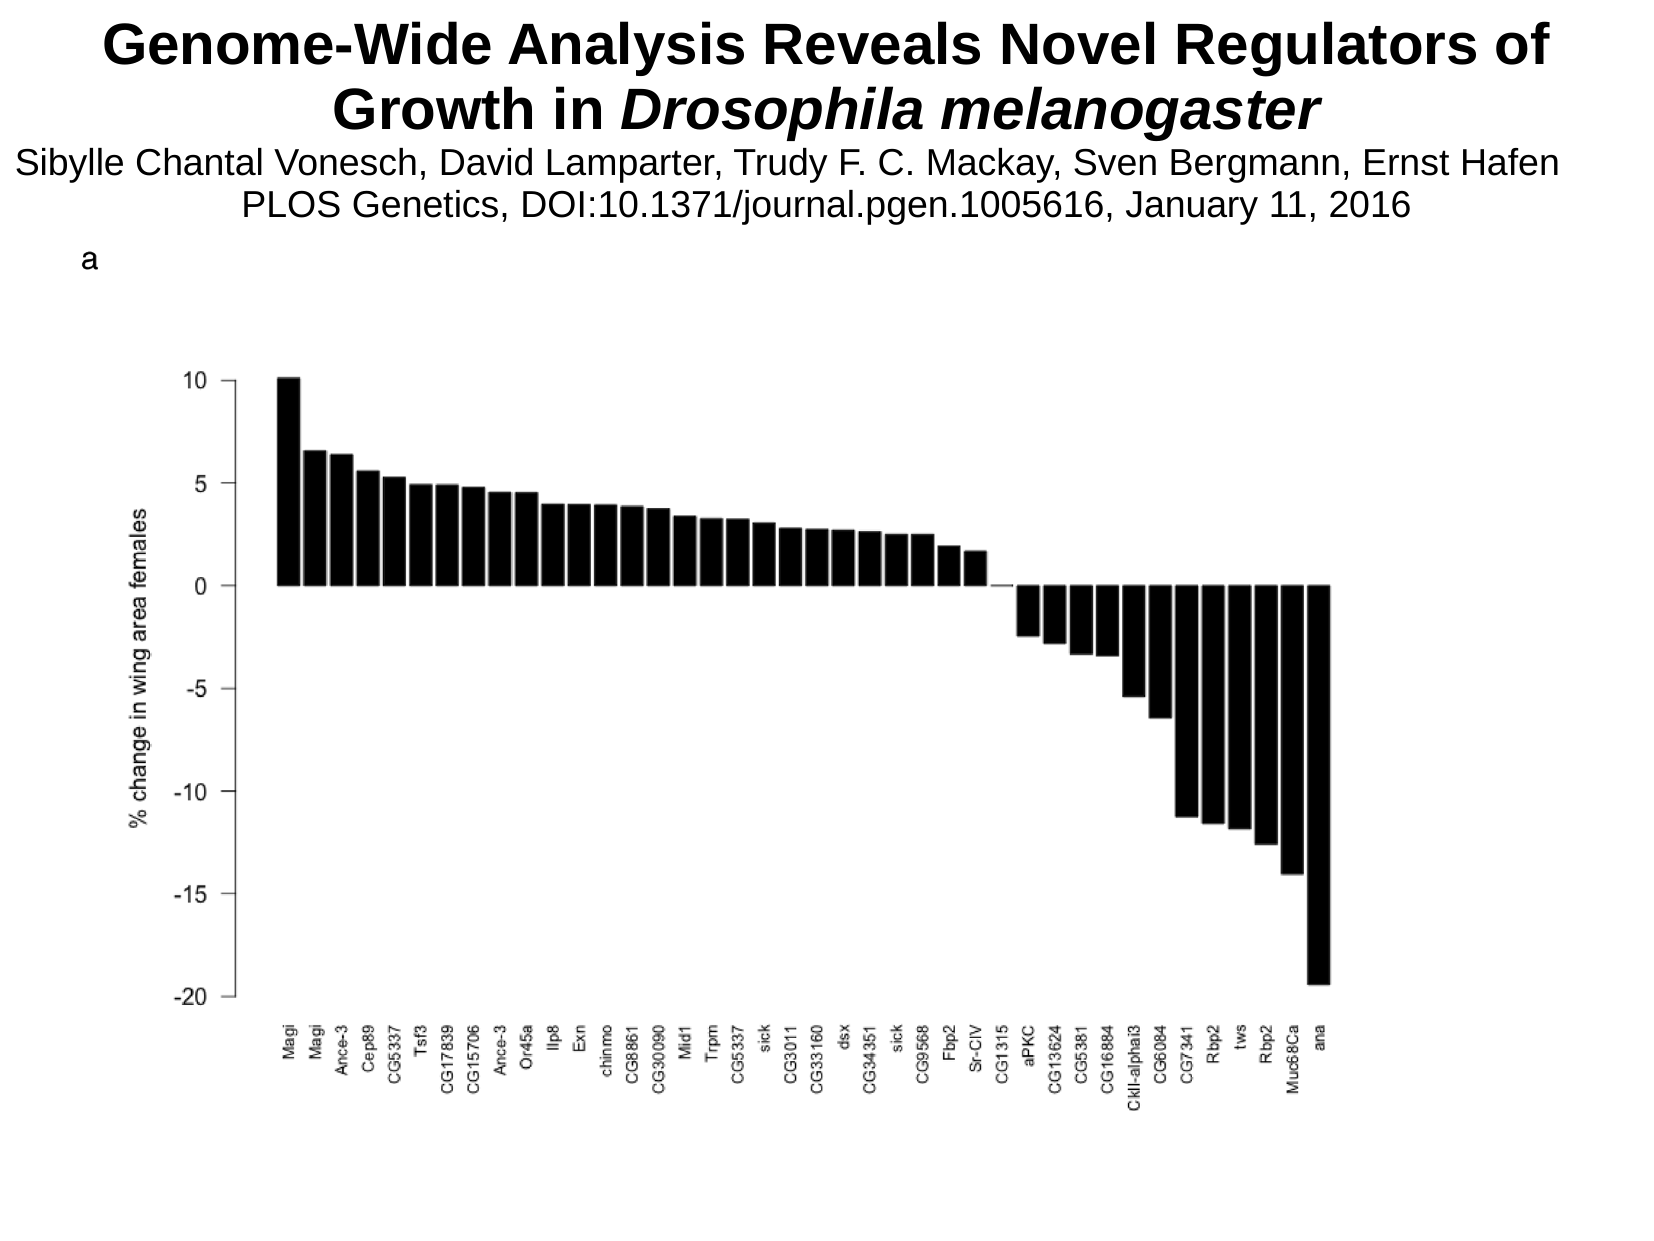

Genome-Wide Analysis Reveals Novel Regulators of Growth in Drosophila melanogaster
Sibylle Chantal Vonesch, David Lamparter, Trudy F. C. Mackay, Sven Bergmann, Ernst Hafen
PLOS Genetics, DOI:10.1371/journal.pgen.1005616, January 11, 2016